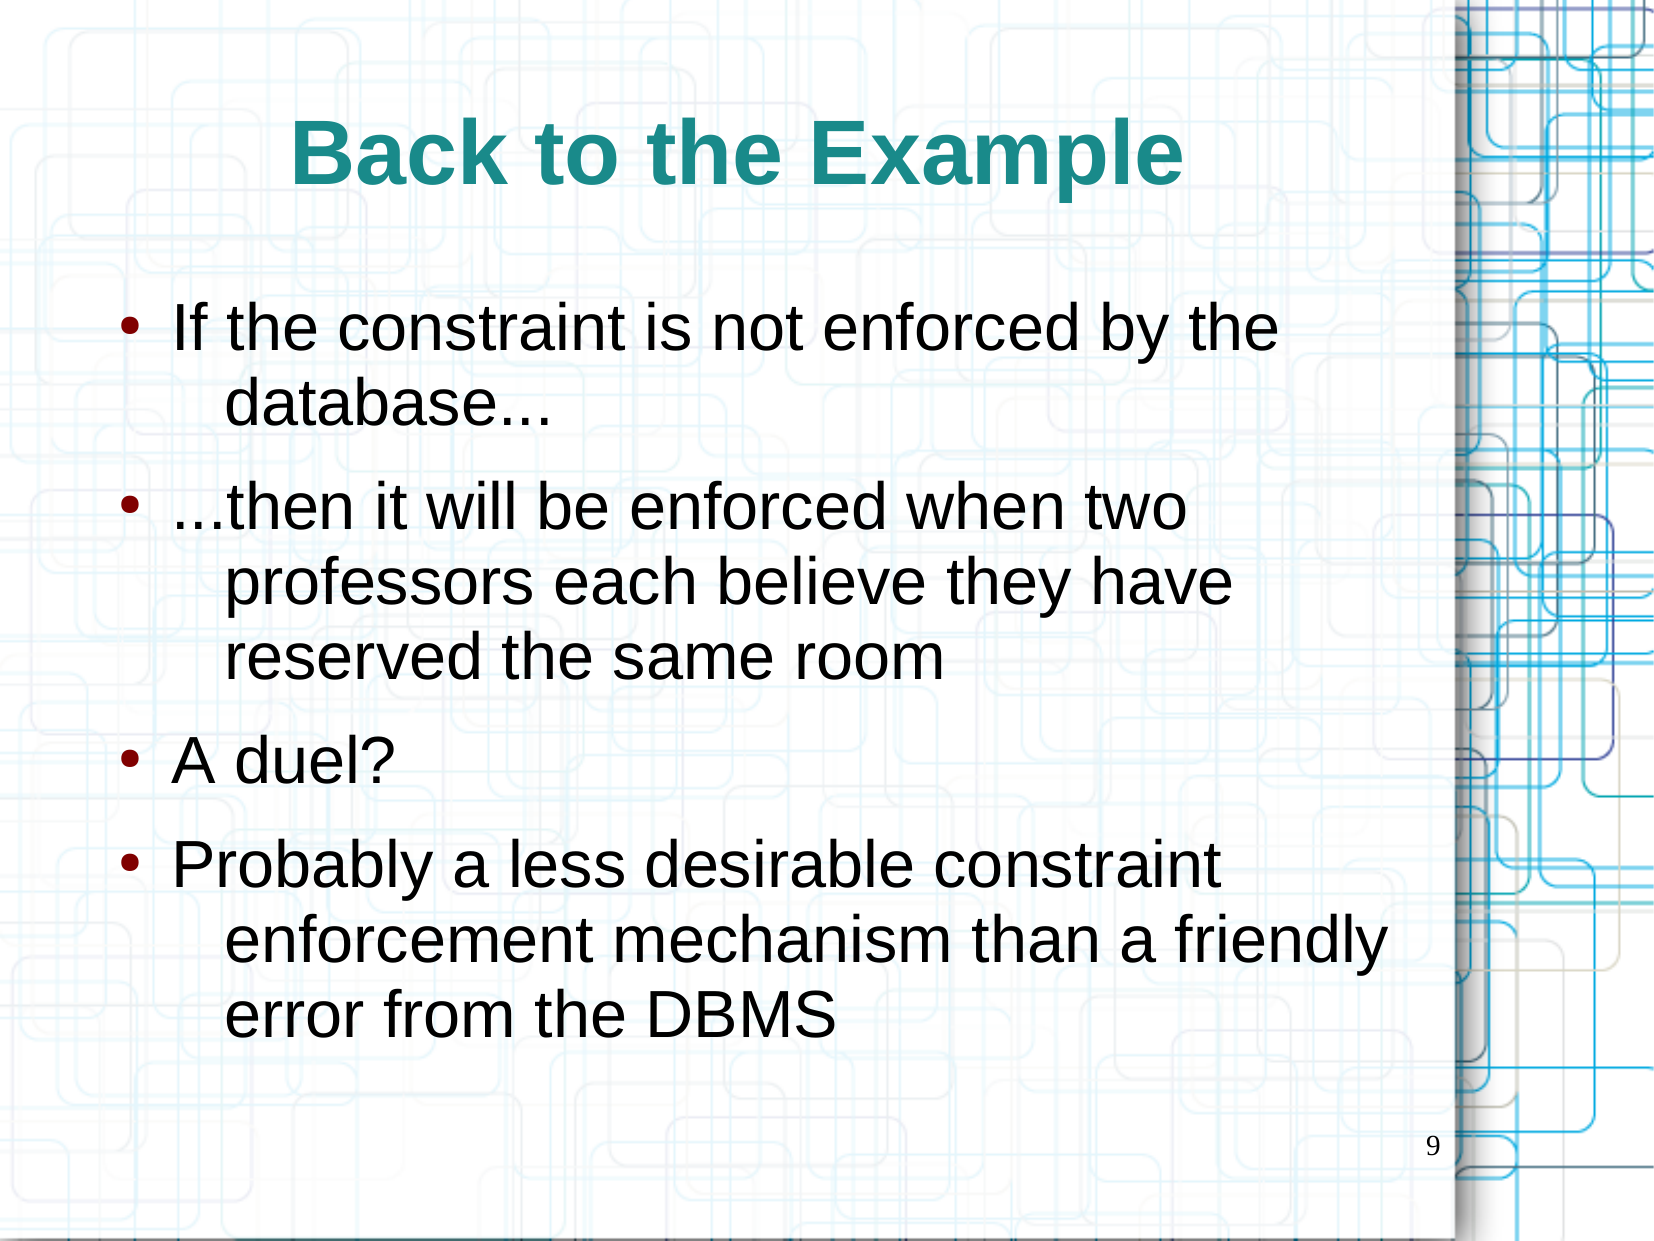

# Back to the Example
If the constraint is not enforced by the database...
...then it will be enforced when two professors each believe they have reserved the same room
A duel?
Probably a less desirable constraint enforcement mechanism than a friendly error from the DBMS
9